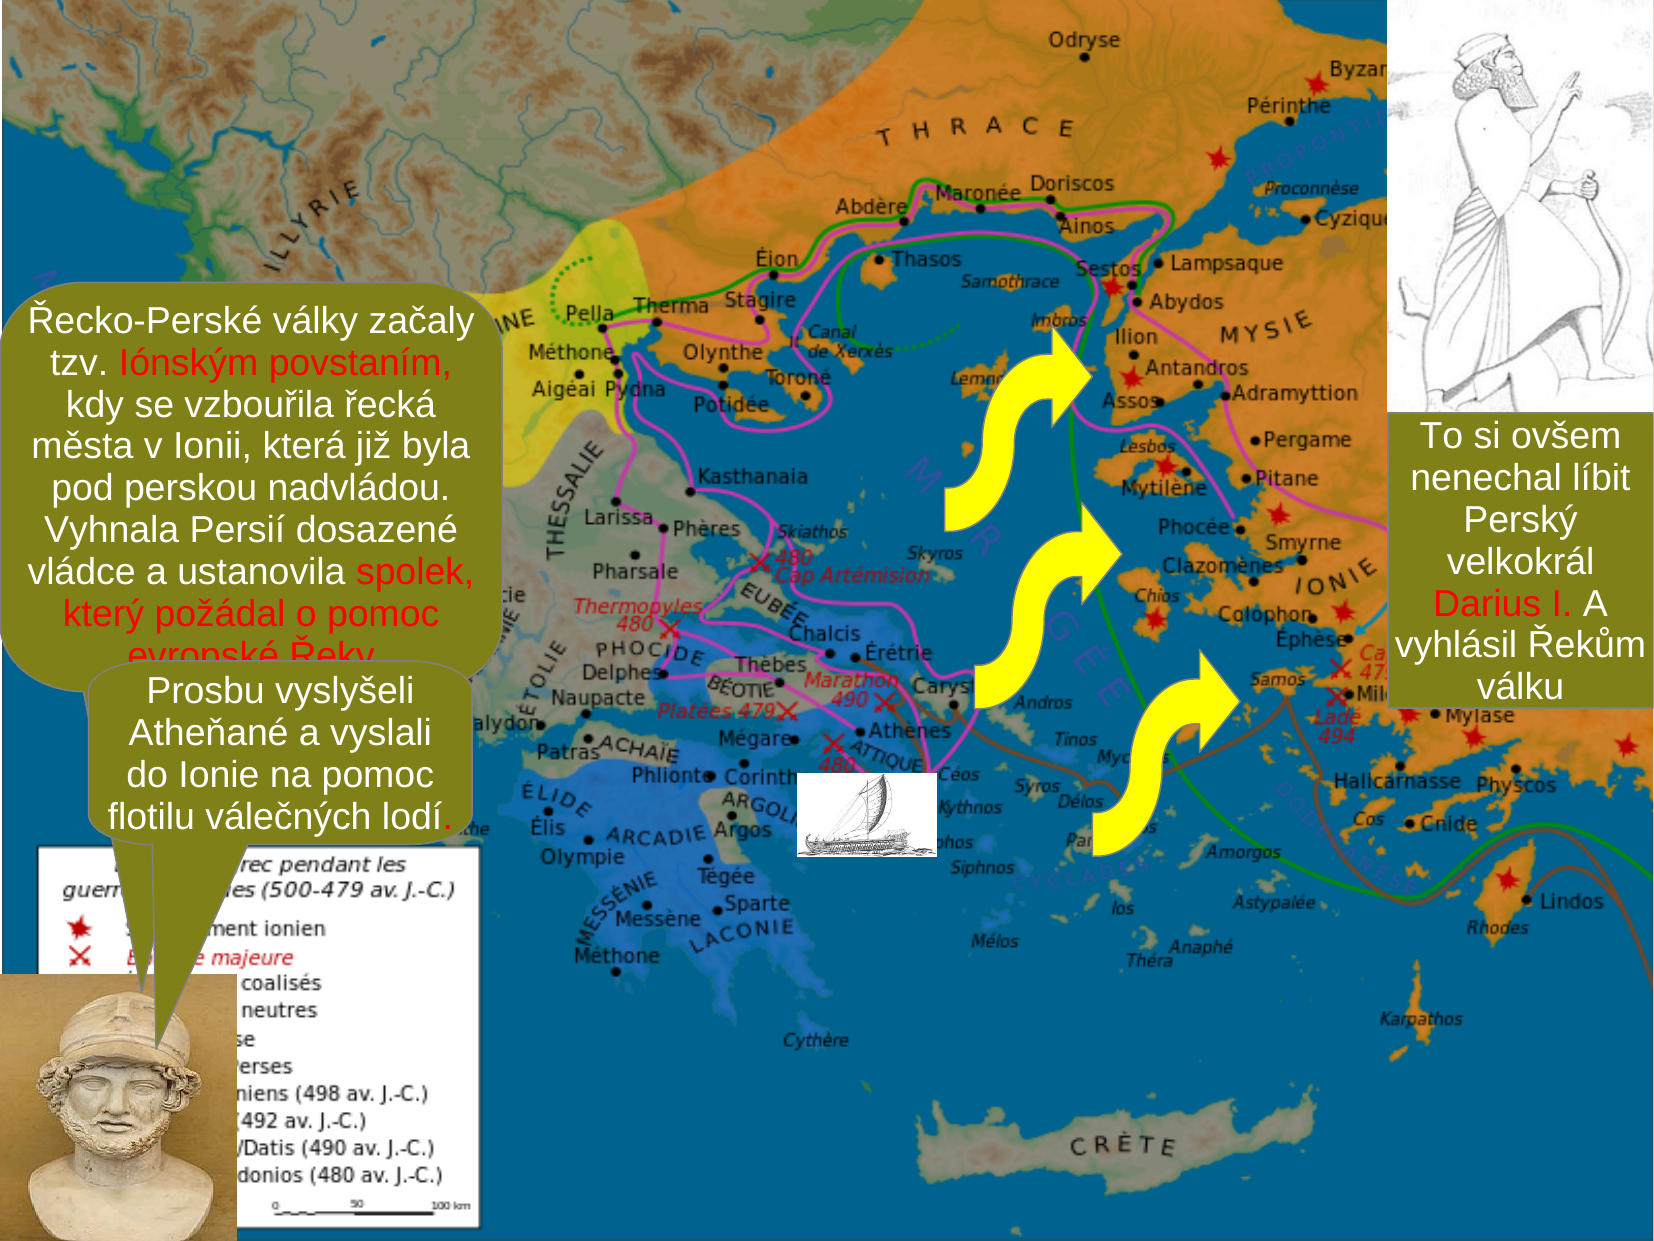

#
Řecko-Perské války začaly tzv. Iónským povstaním, kdy se vzbouřila řecká města v Ionii, která již byla pod perskou nadvládou. Vyhnala Persií dosazené vládce a ustanovila spolek, který požádal o pomoc evropské Řeky
To si ovšem nenechal líbit Perský velkokrál Darius I. A vyhlásil Řekům válku
Prosbu vyslyšeli Atheňané a vyslali do Ionie na pomoc flotilu válečných lodí.